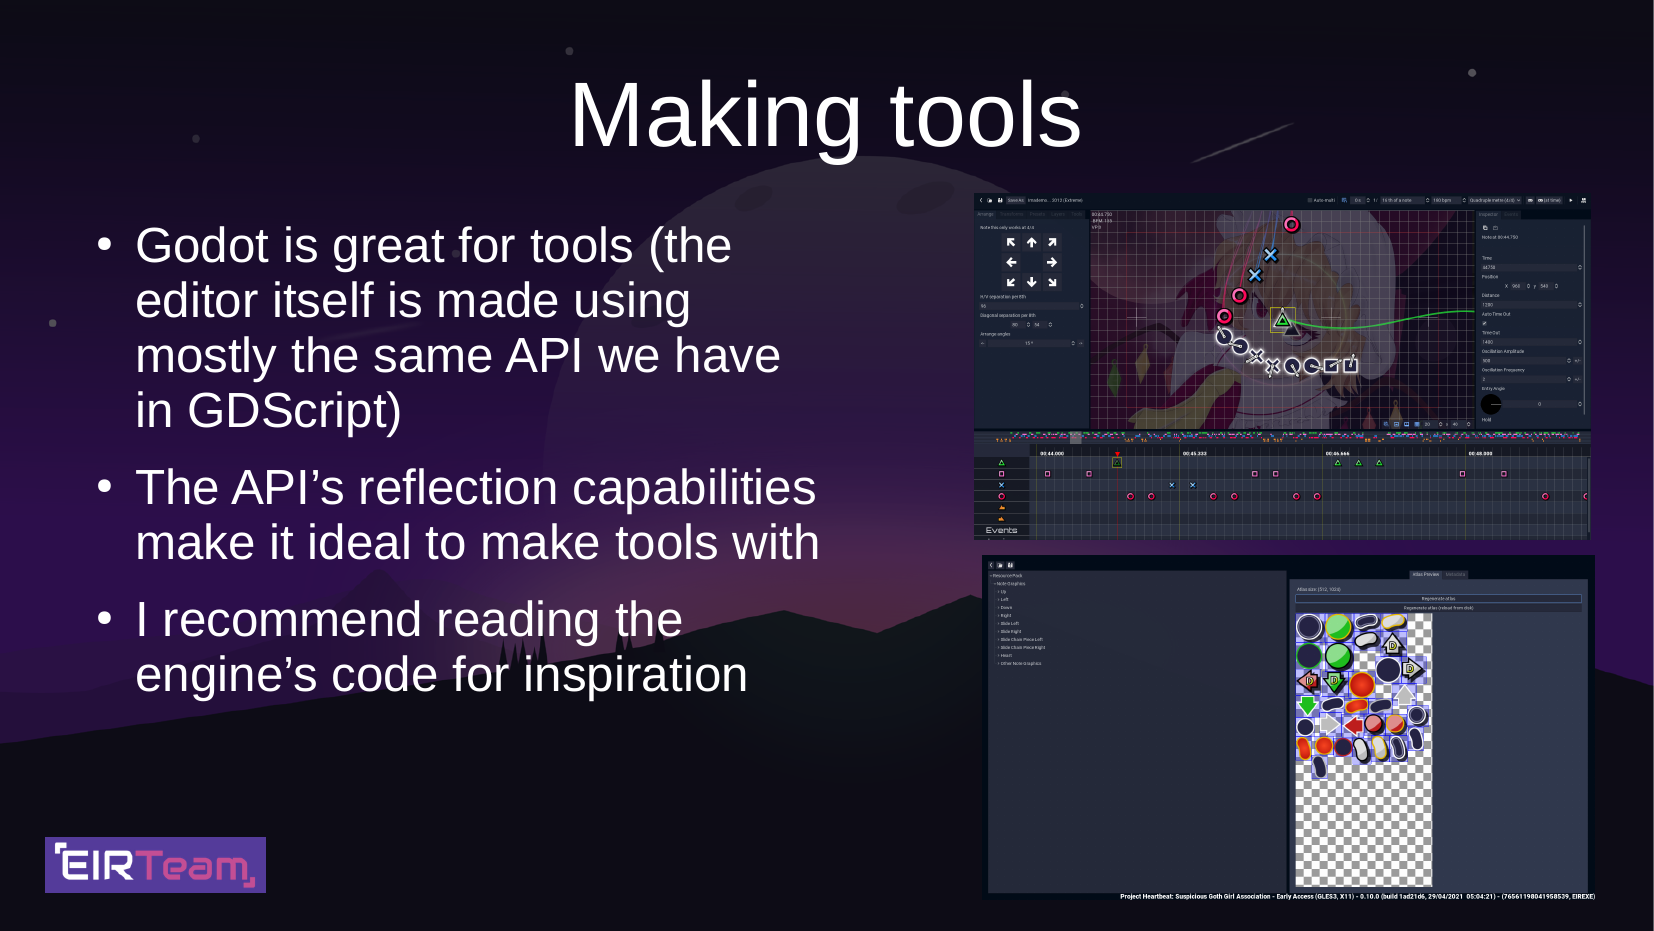

# Making tools
Godot is great for tools (the editor itself is made using mostly the same API we have in GDScript)
The API’s reflection capabilities make it ideal to make tools with
I recommend reading the engine’s code for inspiration